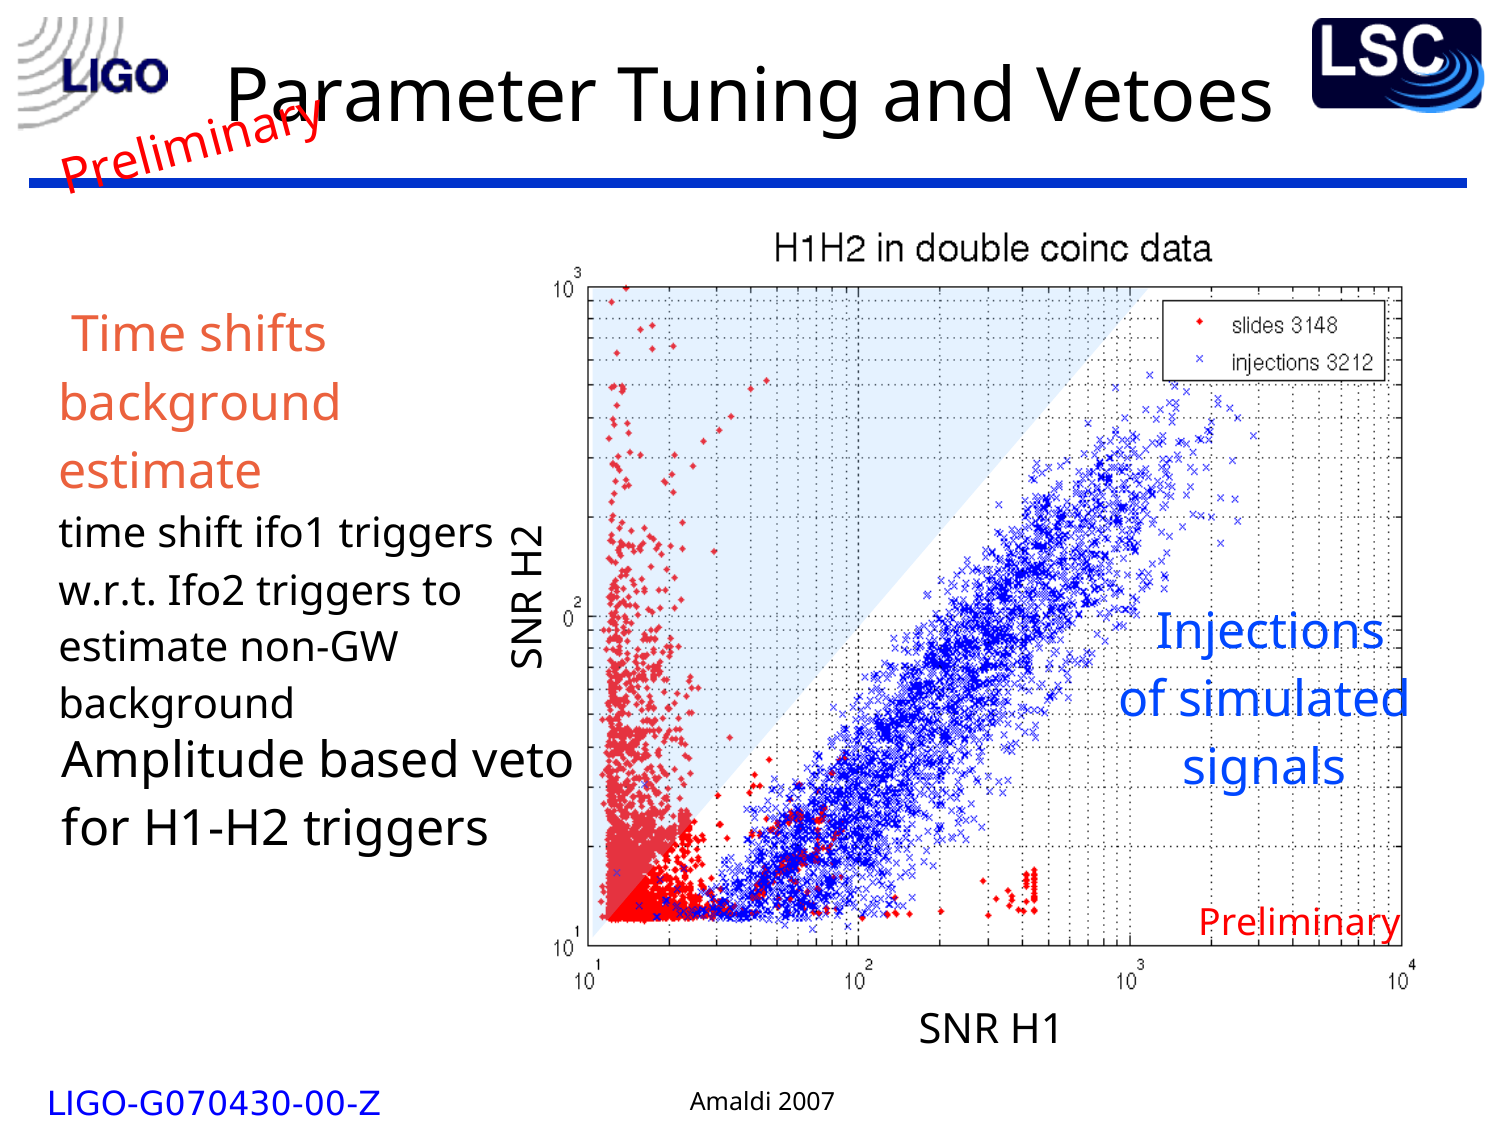

# Parameter Tuning and Vetoes
Preliminary
 Time shifts background estimate
time shift ifo1 triggers w.r.t. Ifo2 triggers to estimate non-GW background
SNR H2
 Injections of simulated signals
Amplitude based veto for H1-H2 triggers
Preliminary
 SNR H1
Amaldi 2007